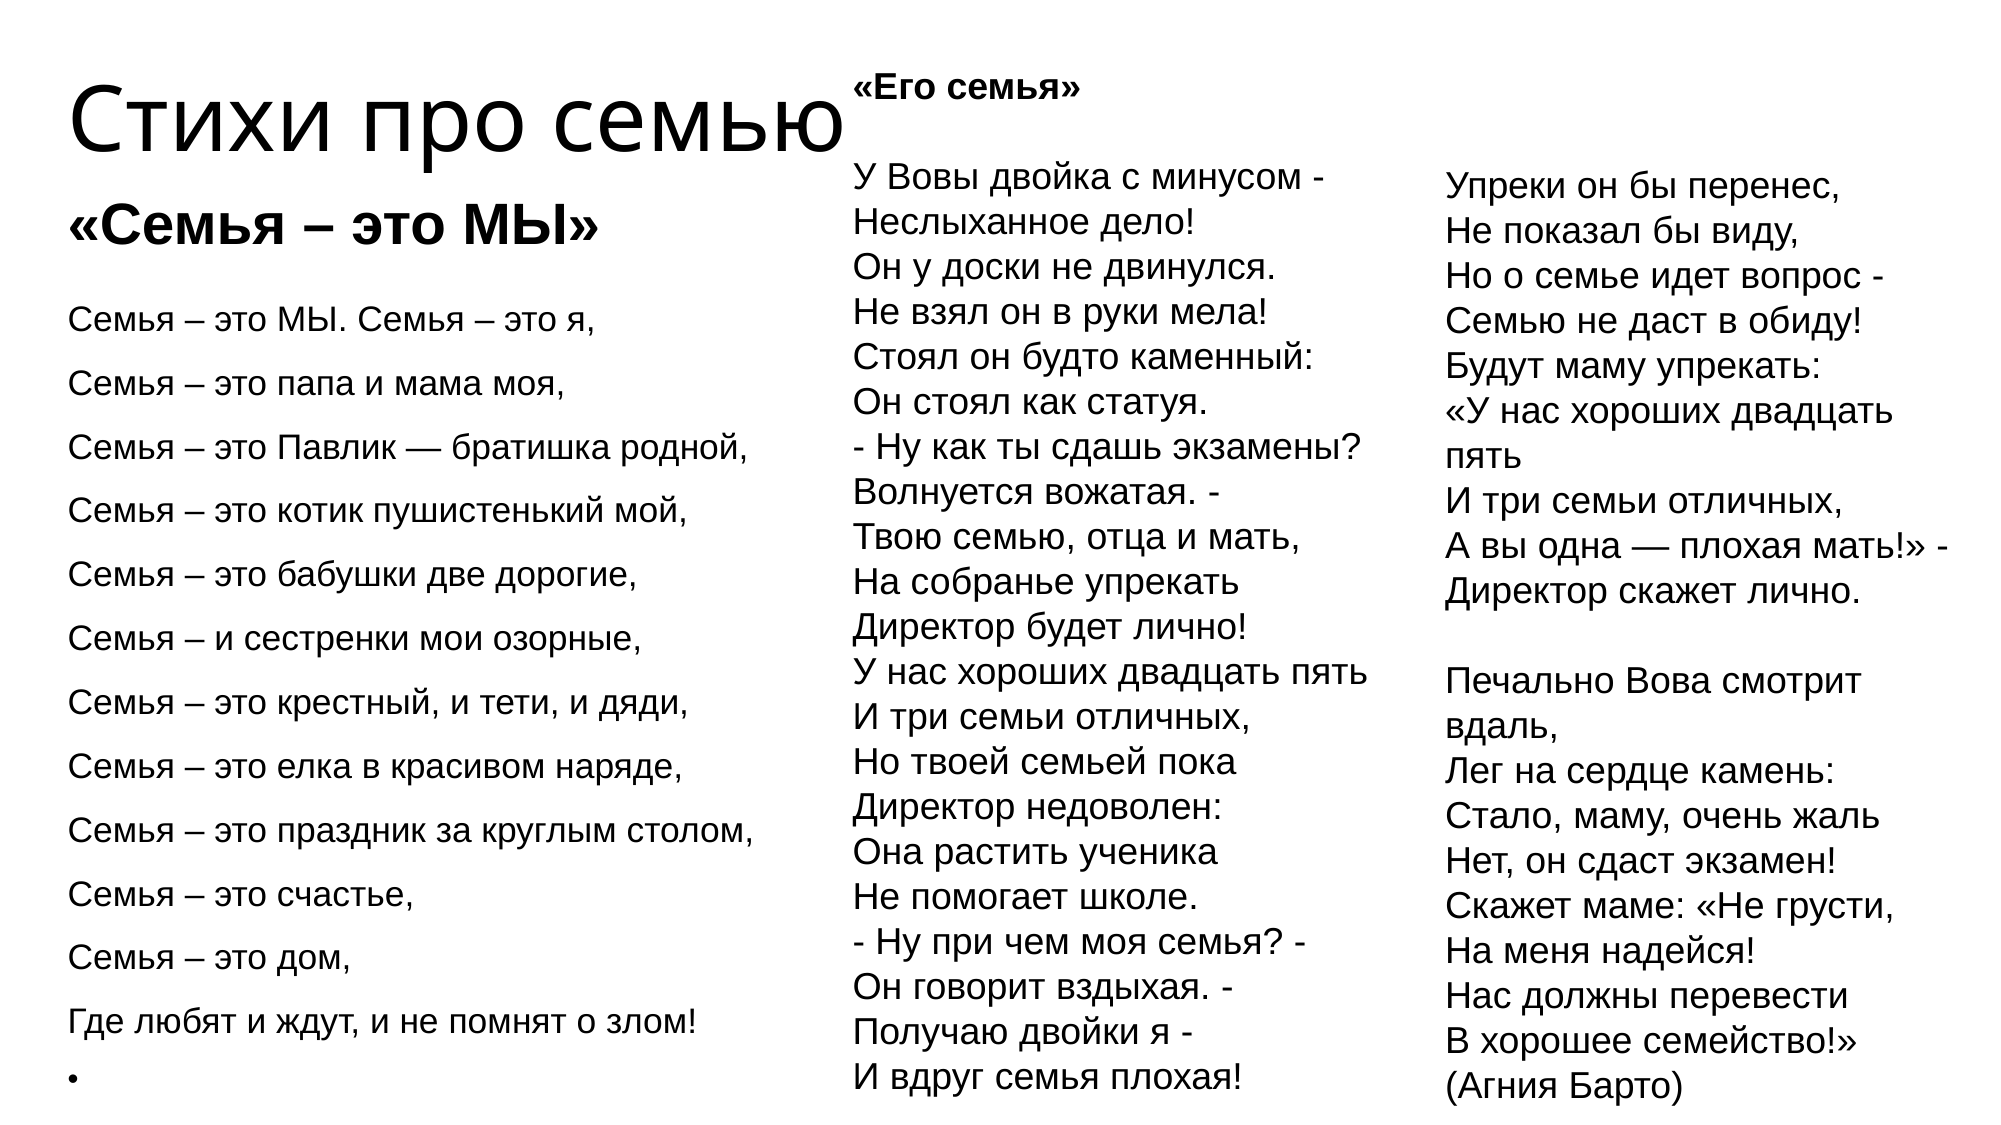

# Стихи про семью
«Его семья»
У Вовы двойка с минусом -
Неслыханное дело!
Он у доски не двинулся.
Не взял он в руки мела!
Стоял он будто каменный:
Он стоял как статуя.
- Ну как ты сдашь экзамены?
Волнуется вожатая. -
Твою семью, отца и мать,
На собранье упрекать
Директор будет лично!
У нас хороших двадцать пять
И три семьи отличных,
Но твоей семьей пока
Директор недоволен:
Она растить ученика
Не помогает школе.
- Ну при чем моя семья? -
Он говорит вздыхая. -
Получаю двойки я -
И вдруг семья плохая!
Упреки он бы перенес,
Не показал бы виду,
Но о семье идет вопрос -
Семью не даст в обиду!
Будут маму упрекать:
«У нас хороших двадцать пять
И три семьи отличных,
А вы одна — плохая мать!» -
Директор скажет лично.
Печально Вова смотрит вдаль,
Лег на сердце камень:
Стало, маму, очень жаль
Нет, он сдаст экзамен!
Скажет маме: «Не грусти,
На меня надейся!
Нас должны перевести
В хорошее семейство!» (Агния Барто)
«Семья – это МЫ»
Семья – это МЫ. Семья – это я,
Семья – это папа и мама моя,
Семья – это Павлик — братишка родной,
Семья – это котик пушистенький мой,
Семья – это бабушки две дорогие,
Семья – и сестренки мои озорные,
Семья – это крестный, и тети, и дяди,
Семья – это елка в красивом наряде,
Семья – это праздник за круглым столом,
Семья – это счастье,
Семья – это дом,
Где любят и ждут, и не помнят о злом!